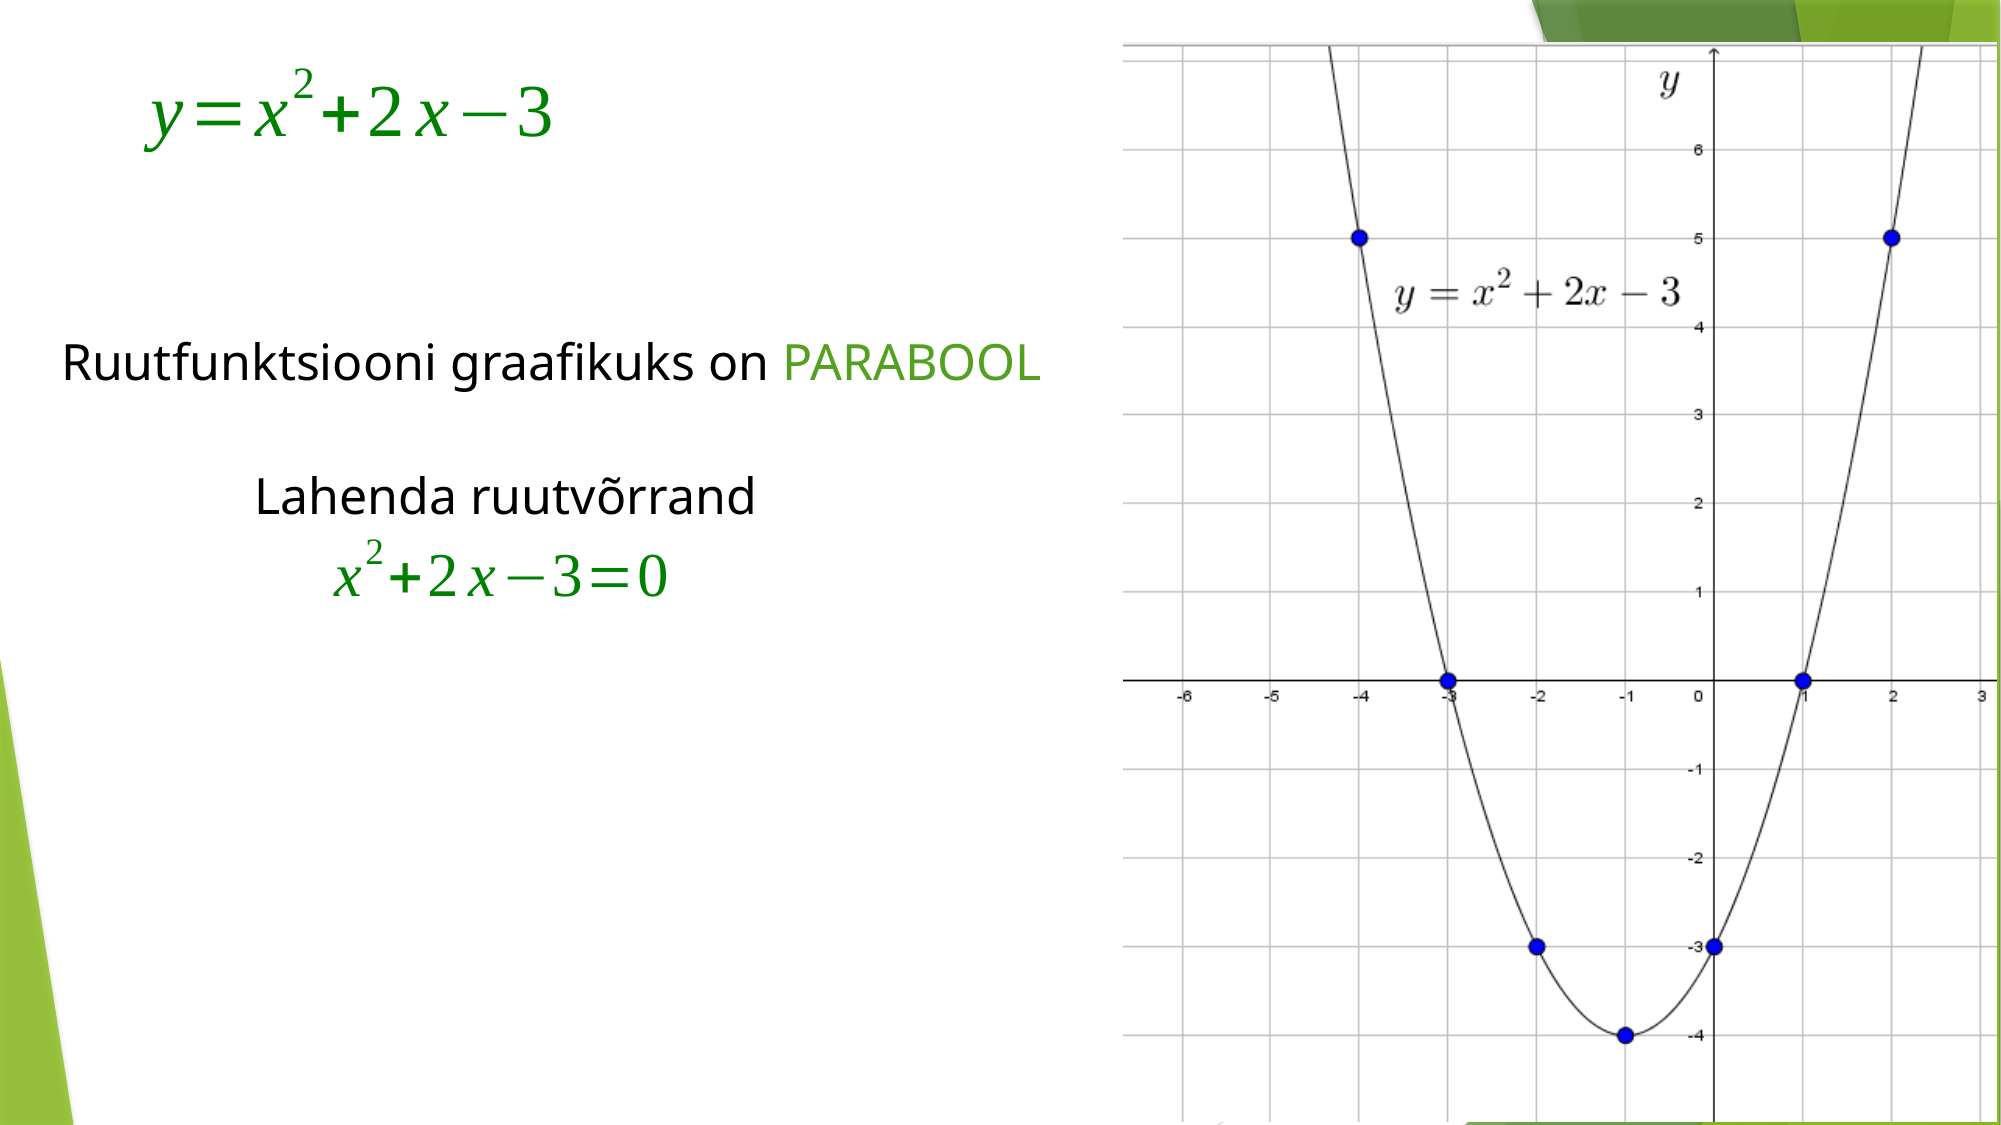

#
Ruutfunktsiooni graafikuks on PARABOOL
Lahenda ruutvõrrand